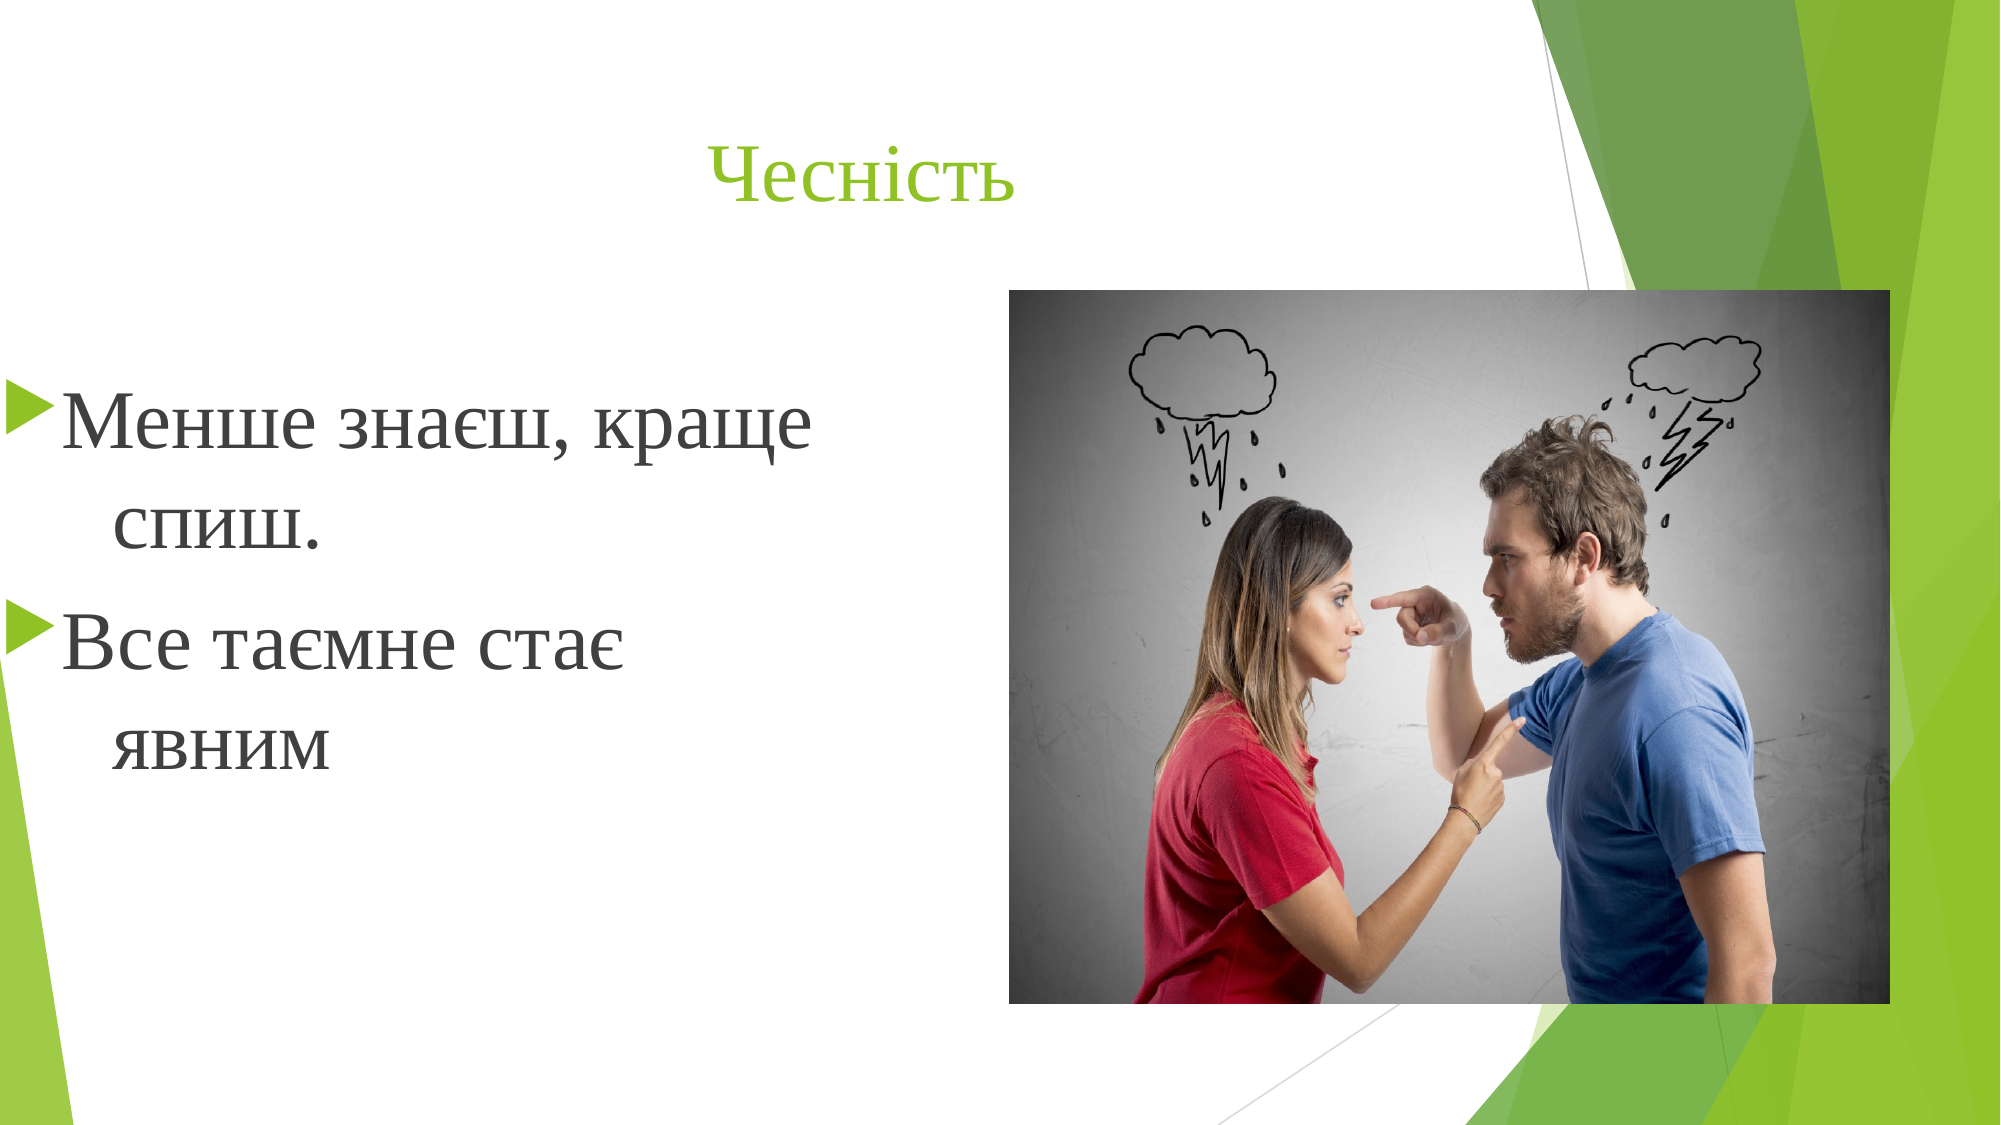

# Чесність
Менше знаєш, краще спиш.
Все таємне стає явним